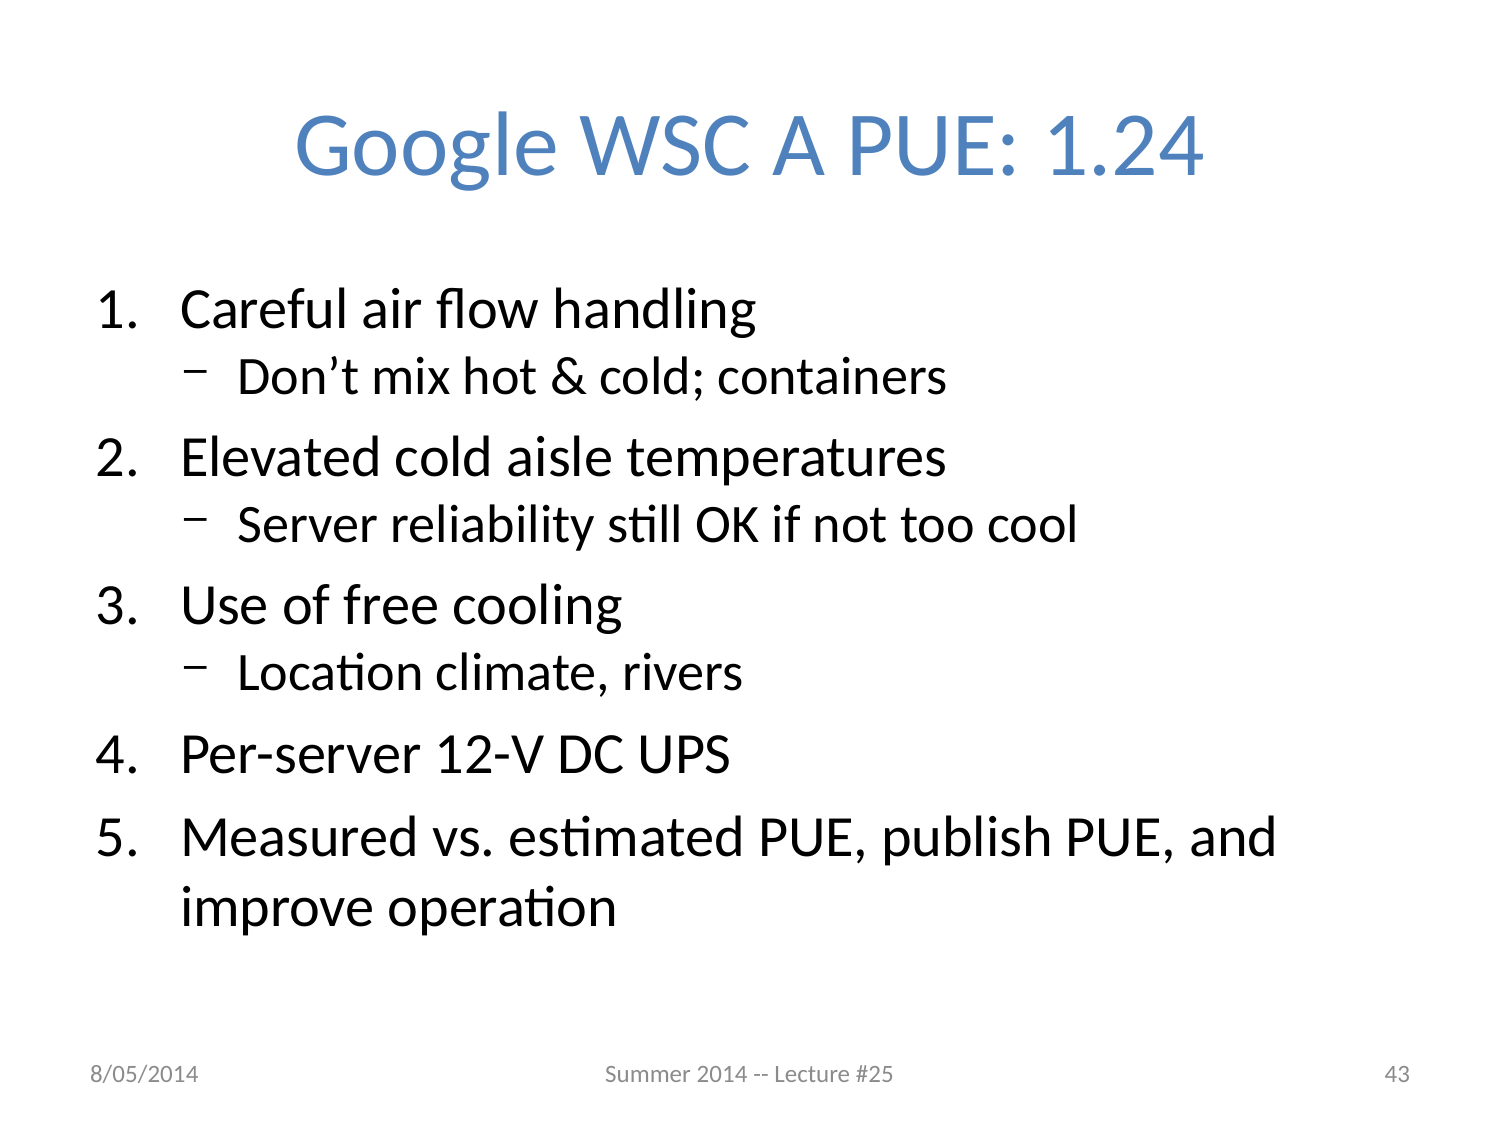

# Google WSC A PUE: 1.24
Careful air flow handling
Don’t mix hot & cold; containers
Elevated cold aisle temperatures
Server reliability still OK if not too cool
Use of free cooling
Location climate, rivers
Per-server 12-V DC UPS
Measured vs. estimated PUE, publish PUE, and improve operation
8/05/2014
Summer 2014 -- Lecture #25